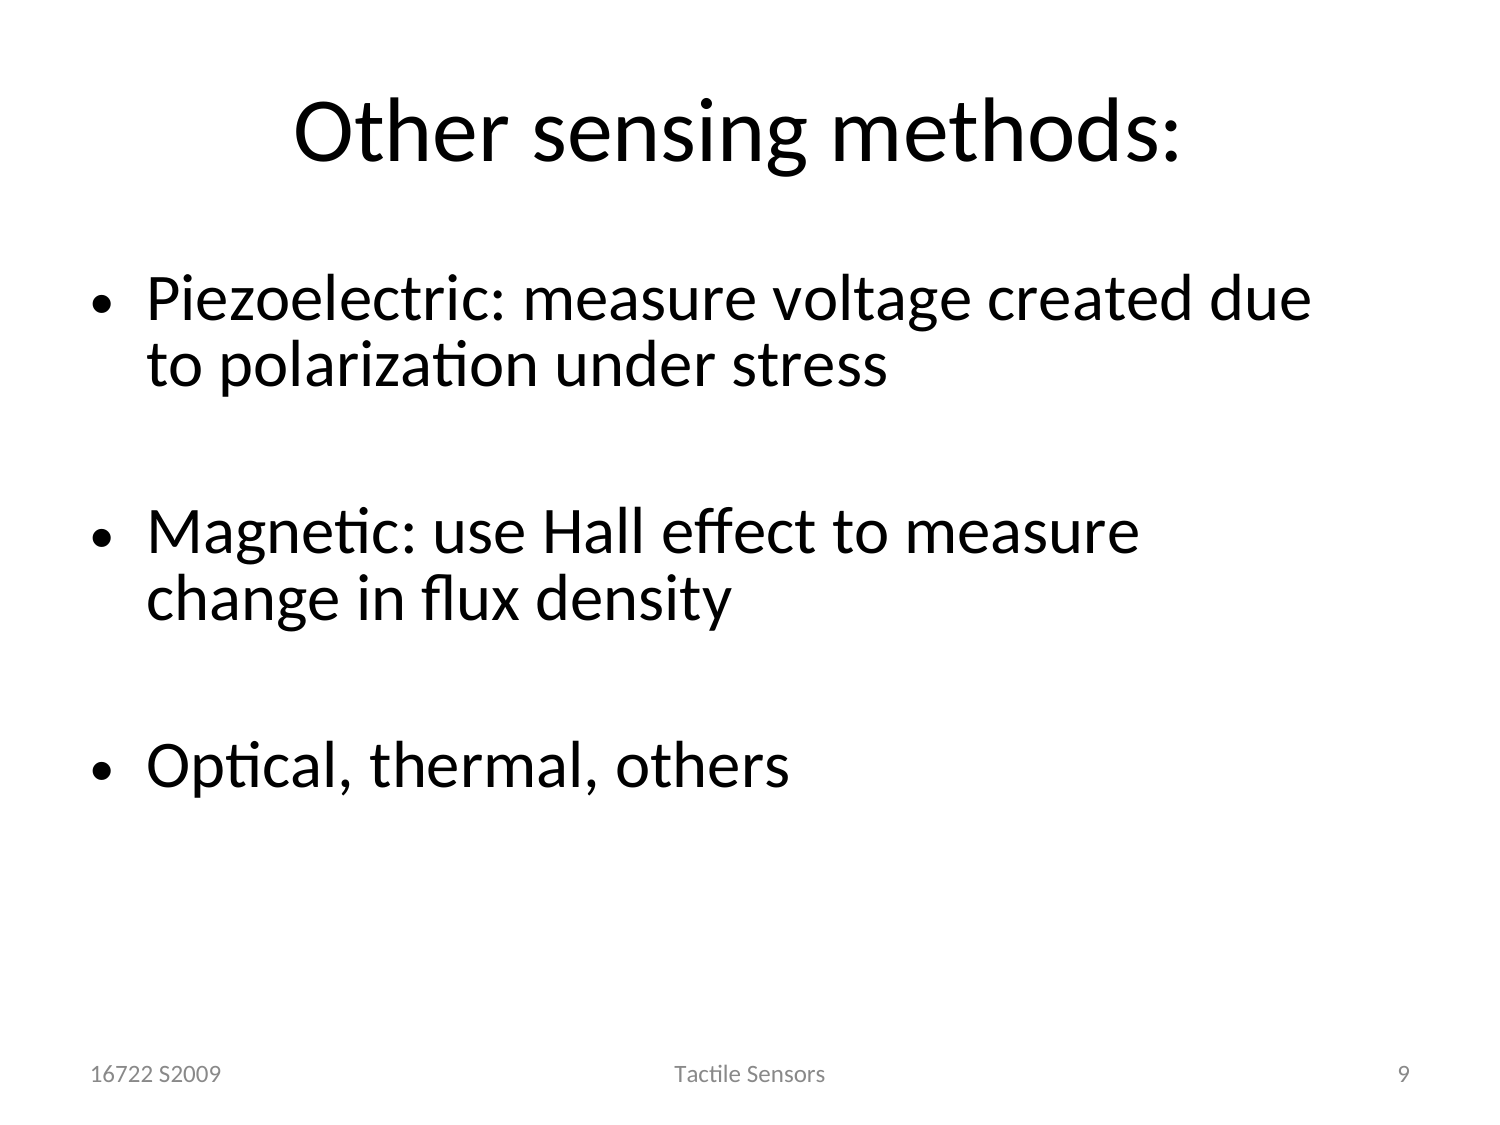

# Other sensing methods:
Piezoelectric: measure voltage created due to polarization under stress
Magnetic: use Hall effect to measure change in flux density
Optical, thermal, others
16722 S2009
Tactile Sensors